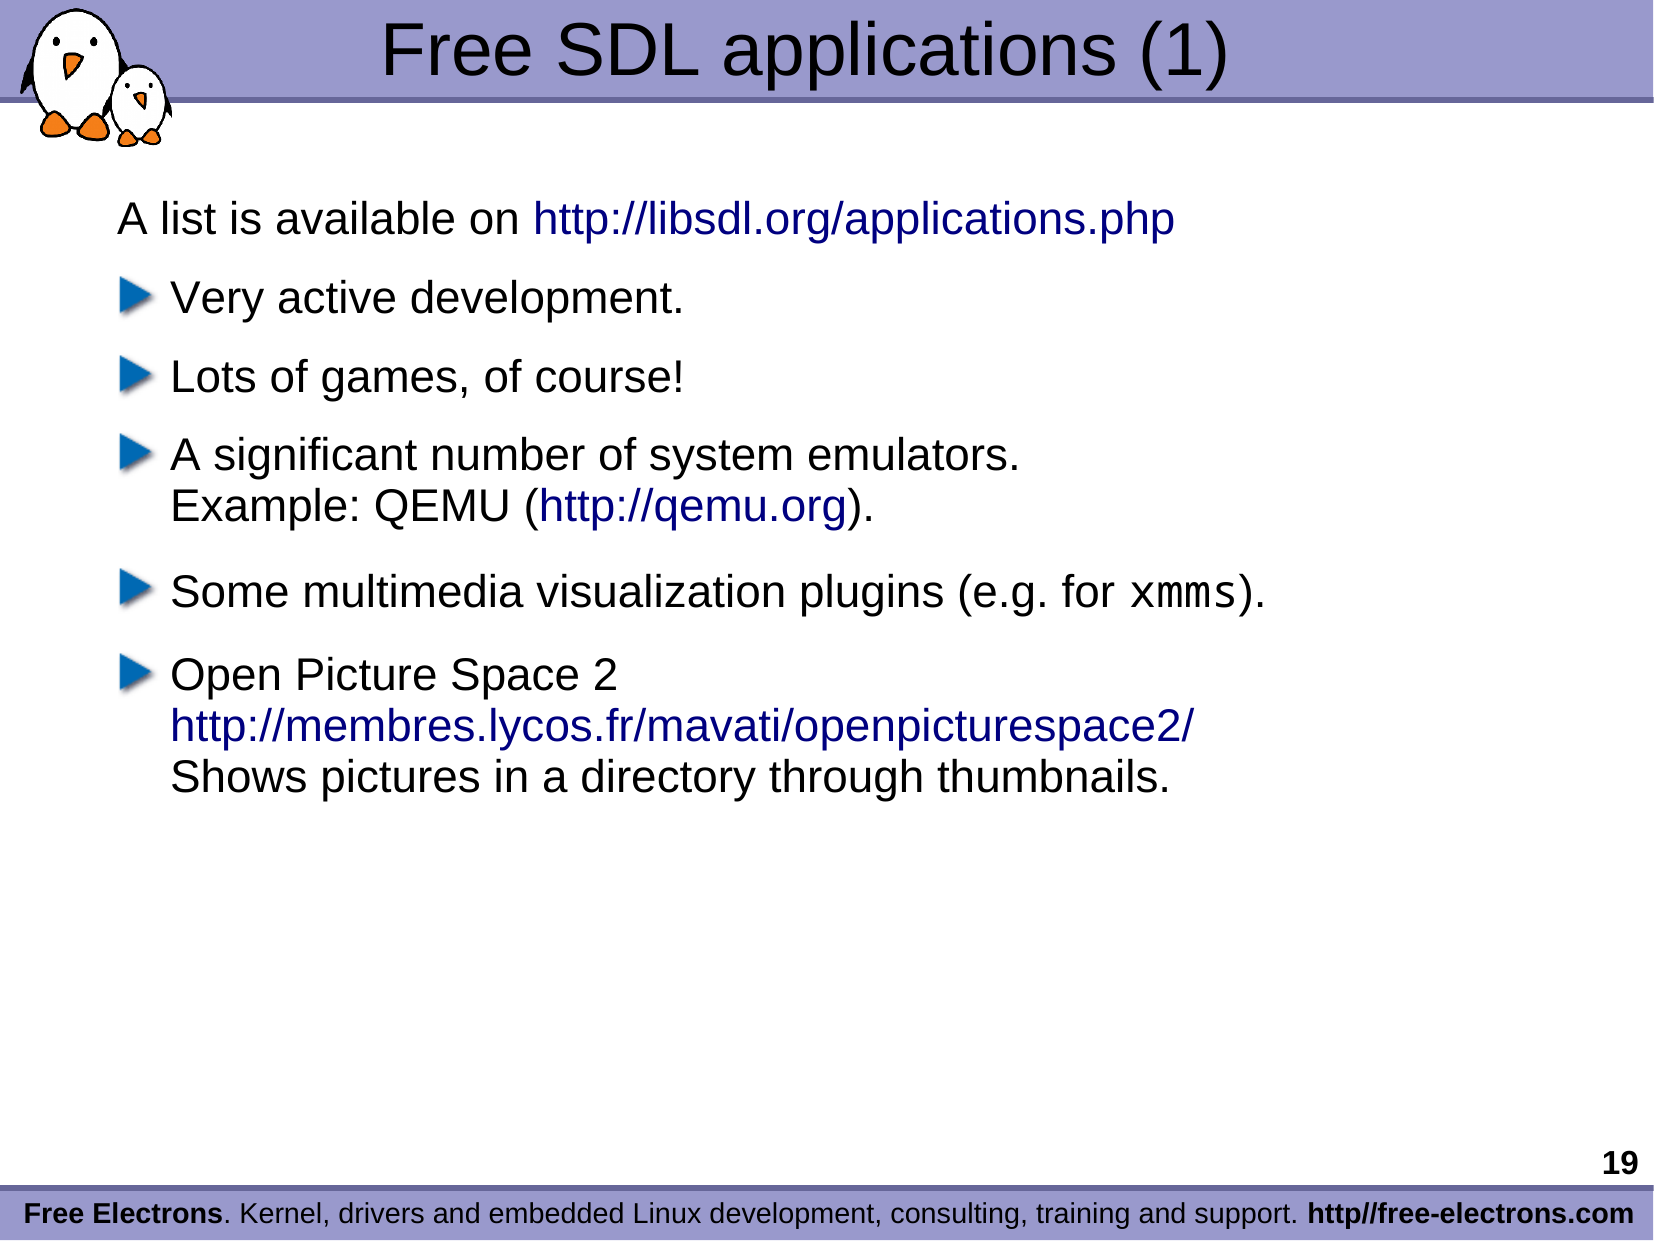

# Free SDL applications (1)
A list is available on http://libsdl.org/applications.php
Very active development.
Lots of games, of course!
A significant number of system emulators.
Example: QEMU (http://qemu.org).
Some multimedia visualization plugins (e.g. for xmms).
Open Picture Space 2
http://membres.lycos.fr/mavati/openpicturespace2/
Shows pictures in a directory through thumbnails.